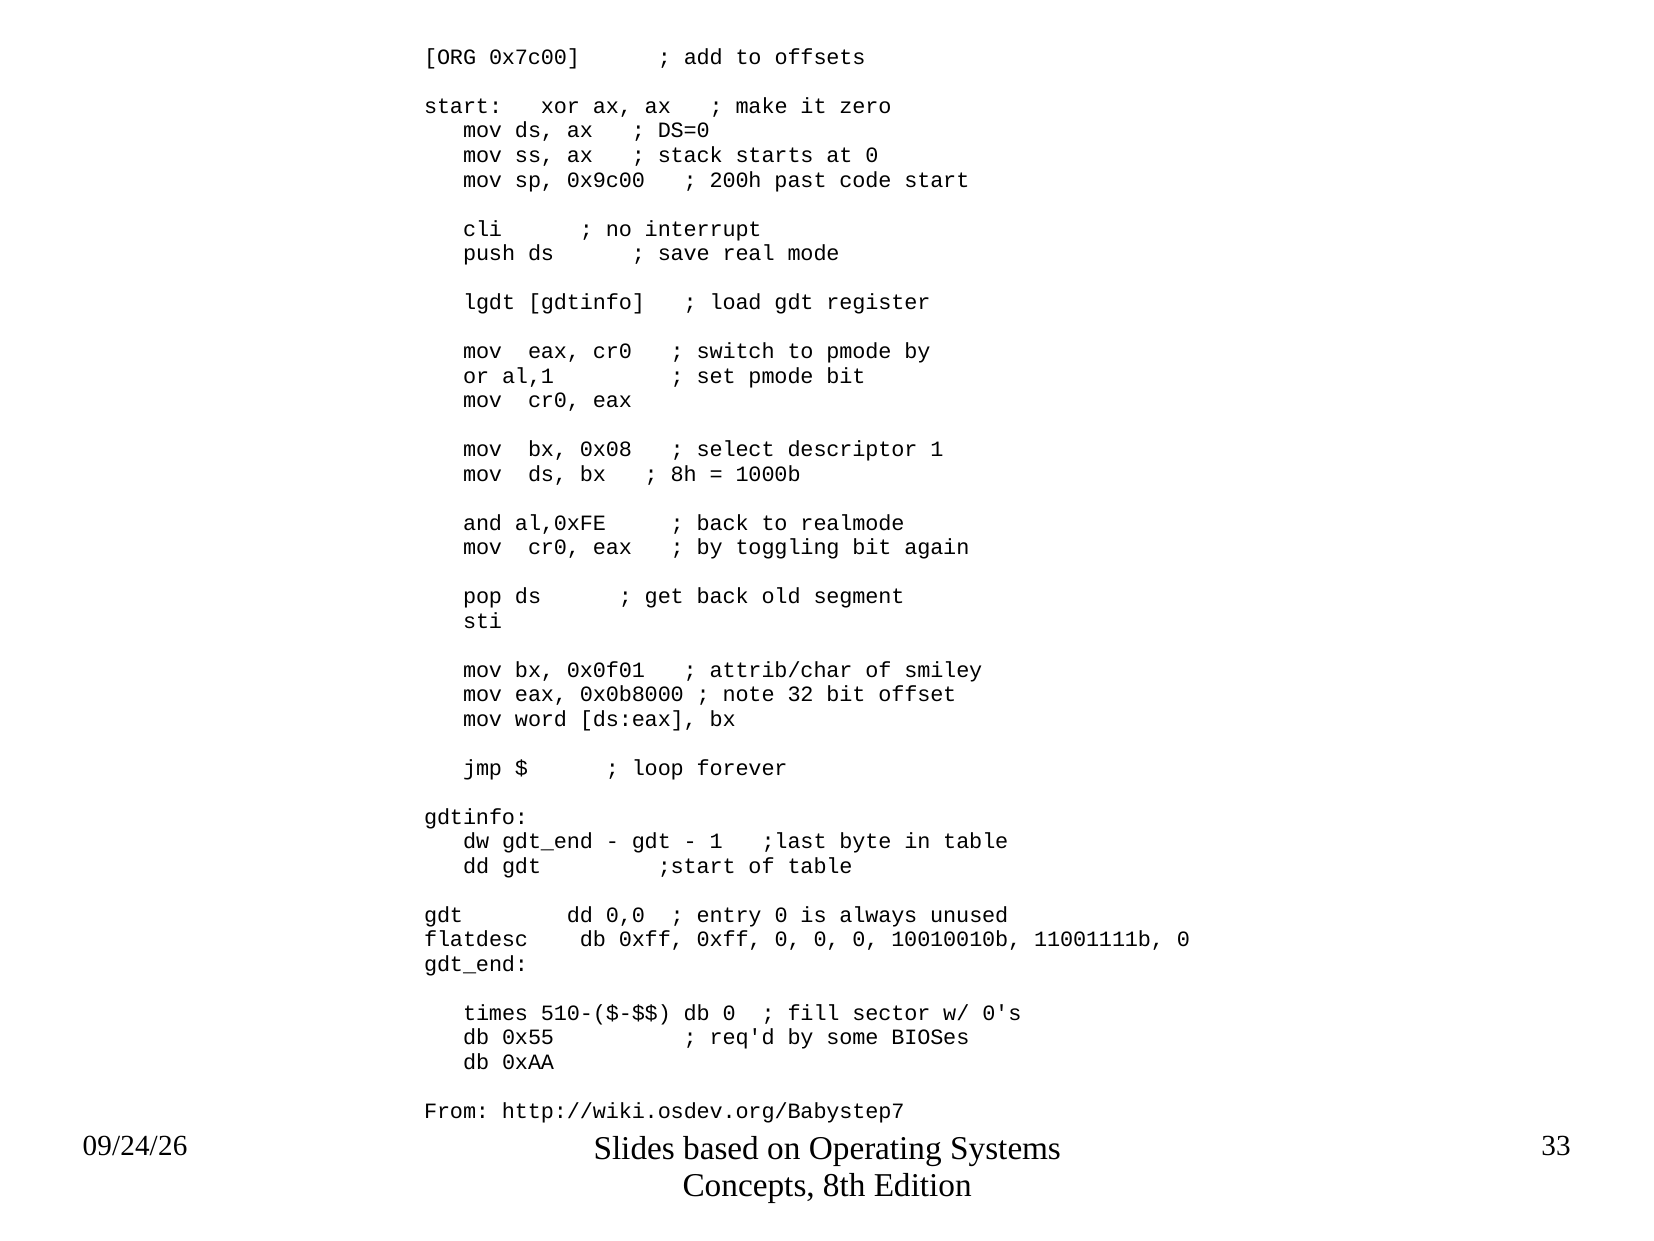

[ORG 0x7c00] ; add to offsets
start: xor ax, ax ; make it zero
 mov ds, ax ; DS=0
 mov ss, ax ; stack starts at 0
 mov sp, 0x9c00 ; 200h past code start
 cli ; no interrupt
 push ds ; save real mode
 lgdt [gdtinfo] ; load gdt register
 mov eax, cr0 ; switch to pmode by
 or al,1 ; set pmode bit
 mov cr0, eax
 mov bx, 0x08 ; select descriptor 1
 mov ds, bx ; 8h = 1000b
 and al,0xFE ; back to realmode
 mov cr0, eax ; by toggling bit again
 pop ds ; get back old segment
 sti
 mov bx, 0x0f01 ; attrib/char of smiley
 mov eax, 0x0b8000 ; note 32 bit offset
 mov word [ds:eax], bx
 jmp $ ; loop forever
gdtinfo:
 dw gdt_end - gdt - 1 ;last byte in table
 dd gdt ;start of table
gdt dd 0,0 ; entry 0 is always unused
flatdesc db 0xff, 0xff, 0, 0, 0, 10010010b, 11001111b, 0
gdt_end:
 times 510-($-$$) db 0 ; fill sector w/ 0's
 db 0x55 ; req'd by some BIOSes
 db 0xAA
From: http://wiki.osdev.org/Babystep7
33